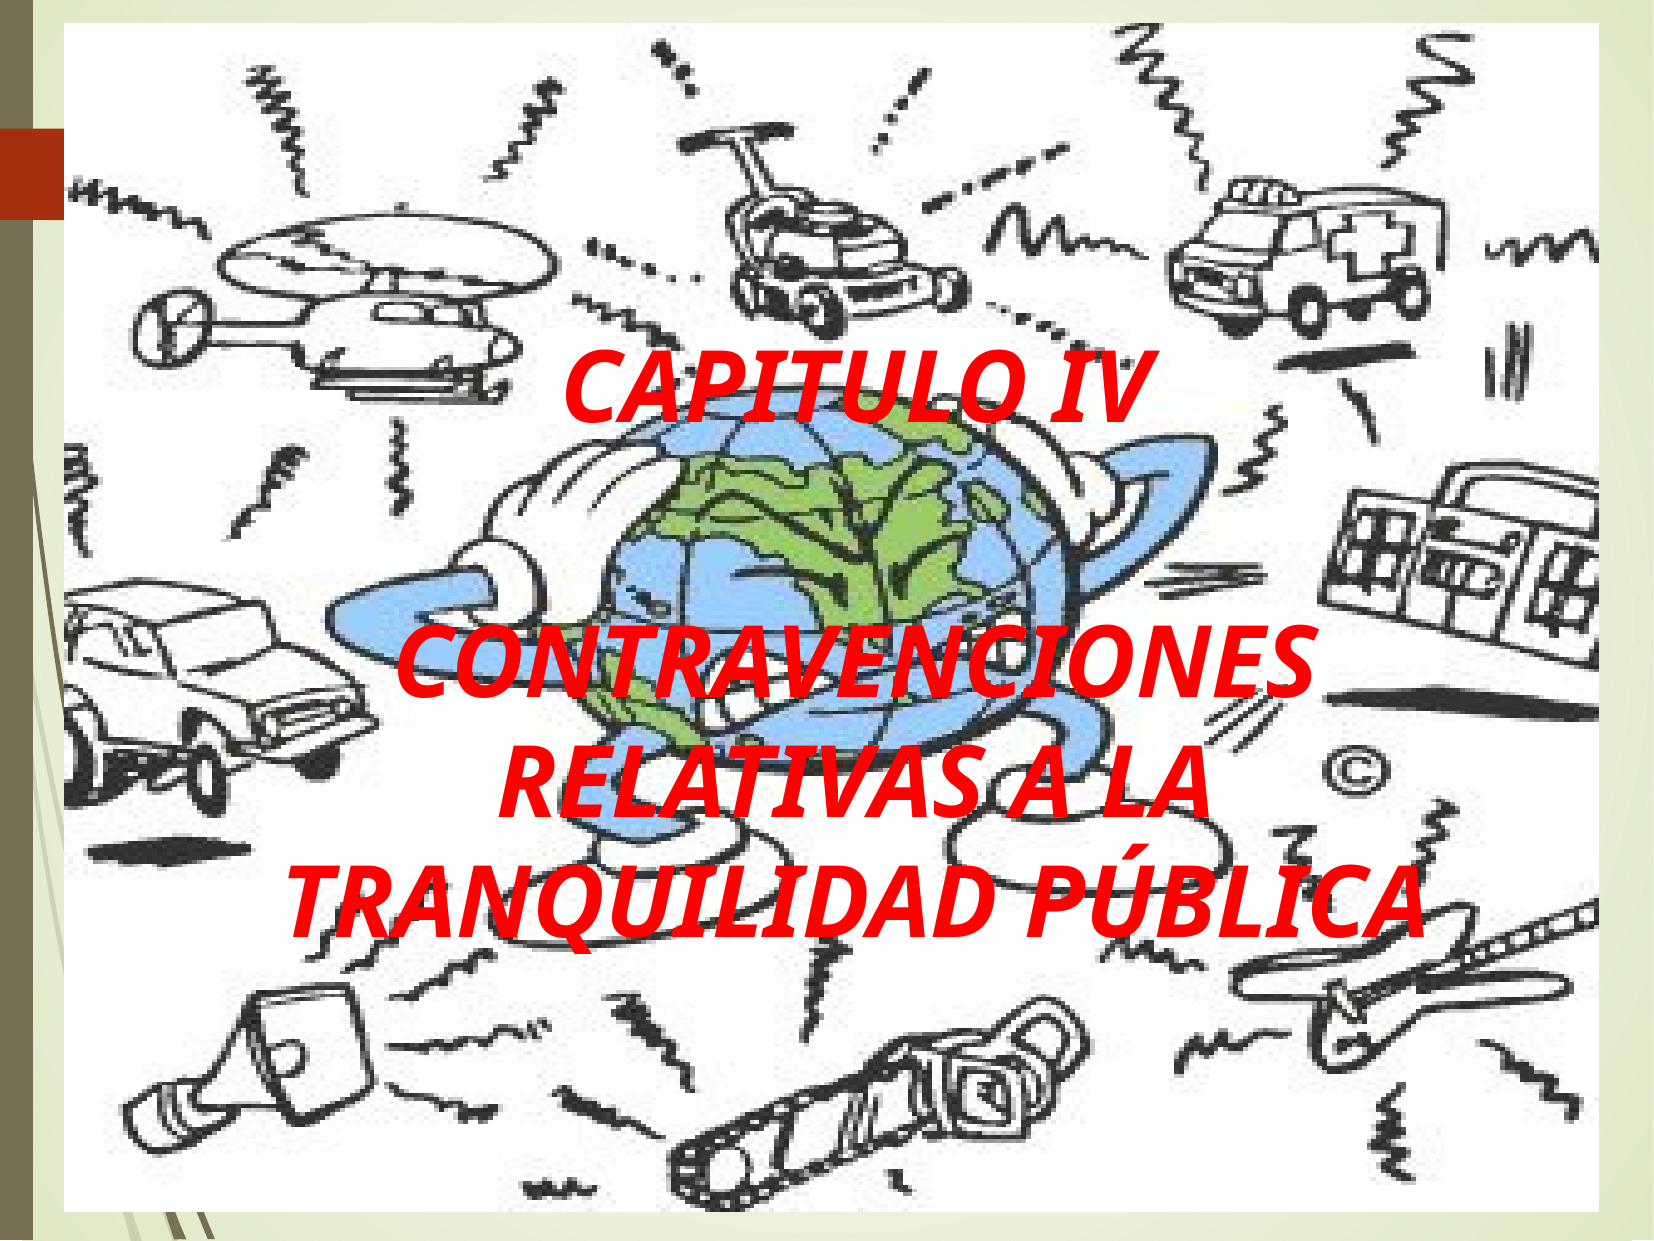

# CAPITULO IV
CONTRAVENCIONES RELATIVAS A LA TRANQUILIDAD PÚBLICA